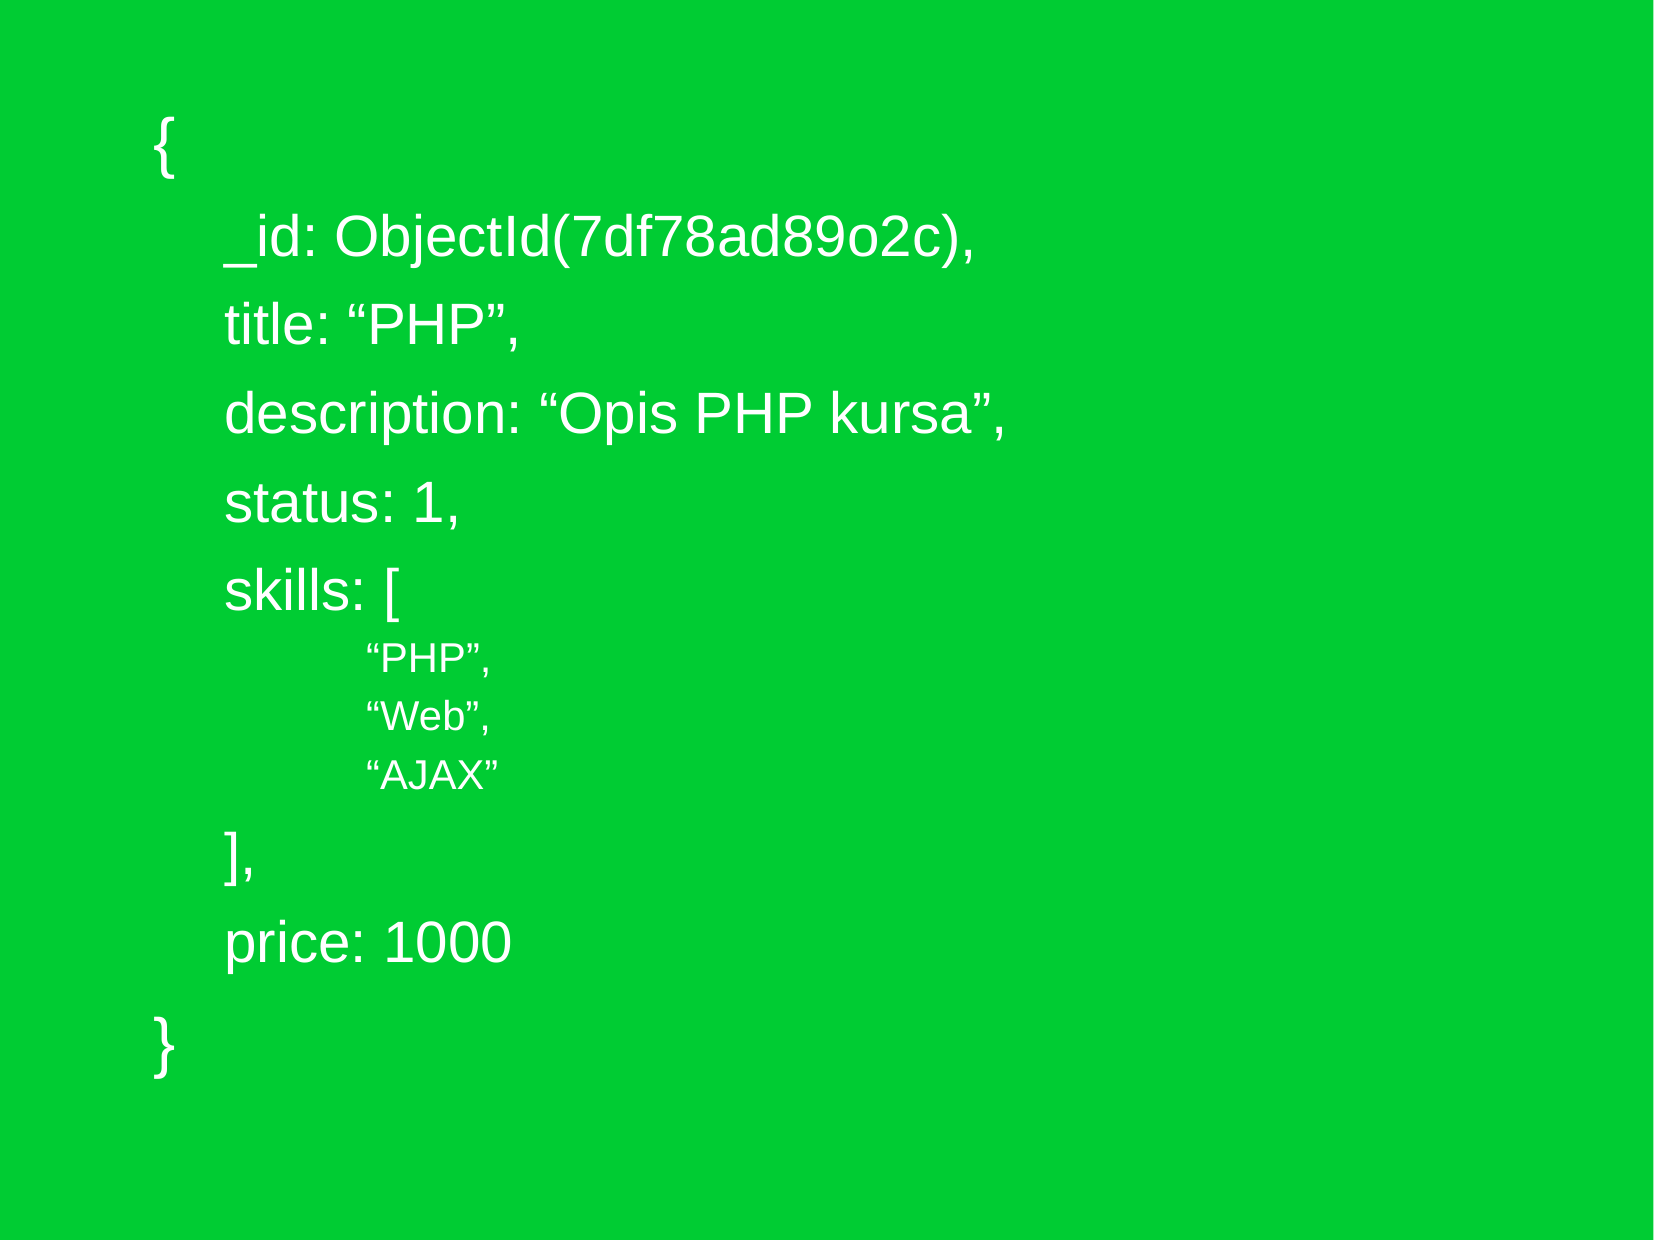

# {
_id: ObjectId(7df78ad89o2c),
title: “PHP”,
description: “Opis PHP kursa”,
status: 1,
skills: [
“PHP”,
“Web”,
“AJAX”
],
price: 1000
}